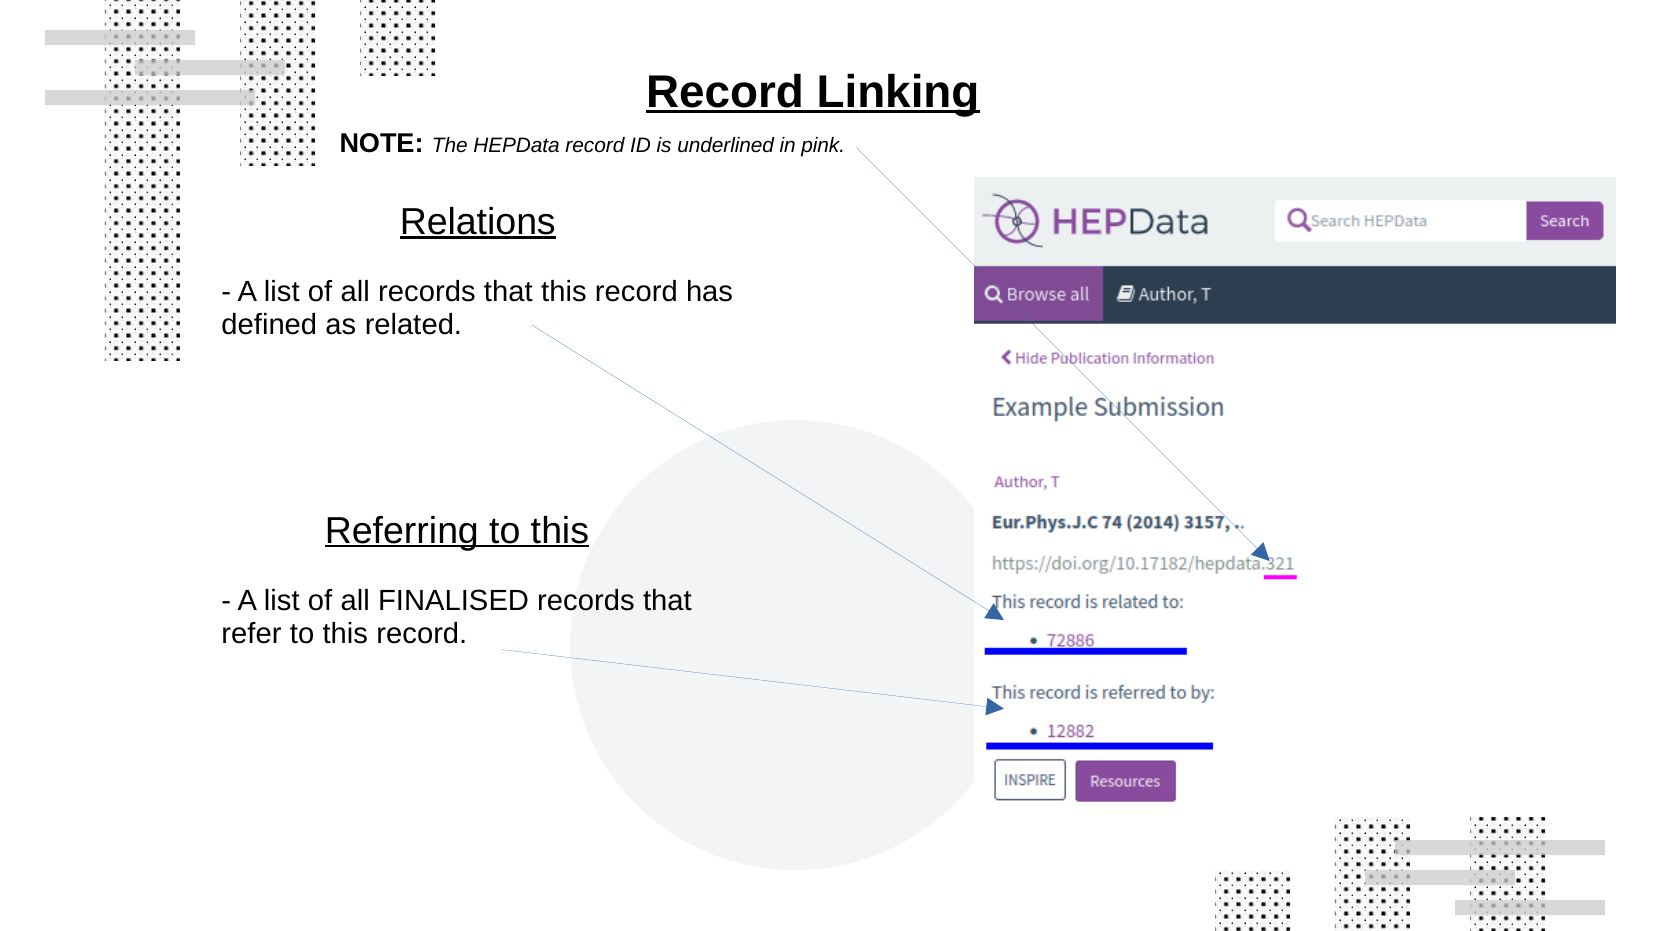

Record Linking
NOTE: The HEPData record ID is underlined in pink.
Relations
- A list of all records that this record has defined as related.
Referring to this
- A list of all FINALISED records that refer to this record.